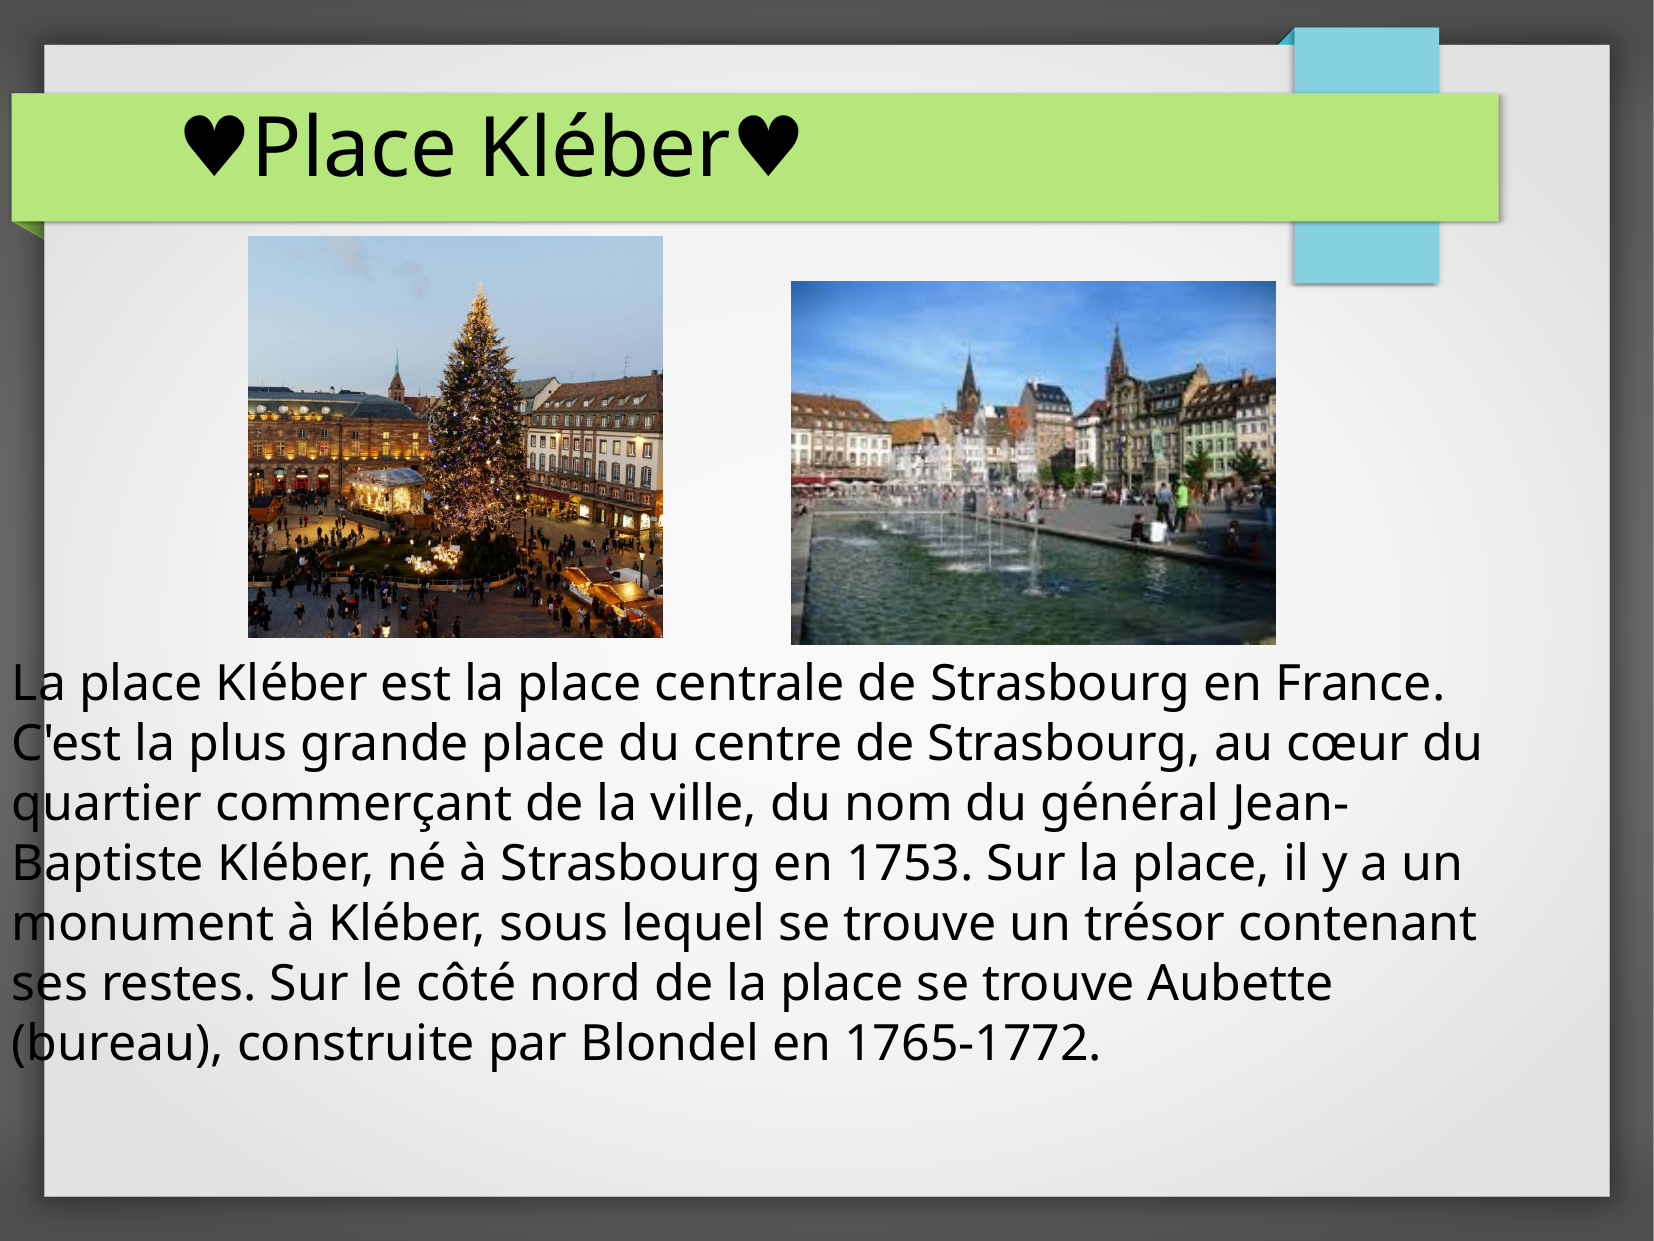

# ♥Place Kléber♥
La place Kléber est la place centrale de Strasbourg en France. C'est la plus grande place du centre de Strasbourg, au cœur du quartier commerçant de la ville, du nom du général Jean-Baptiste Kléber, né à Strasbourg en 1753. Sur la place, il y a un monument à Kléber, sous lequel se trouve un trésor contenant ses restes. Sur le côté nord de la place se trouve Aubette (bureau), construite par Blondel en 1765-1772.